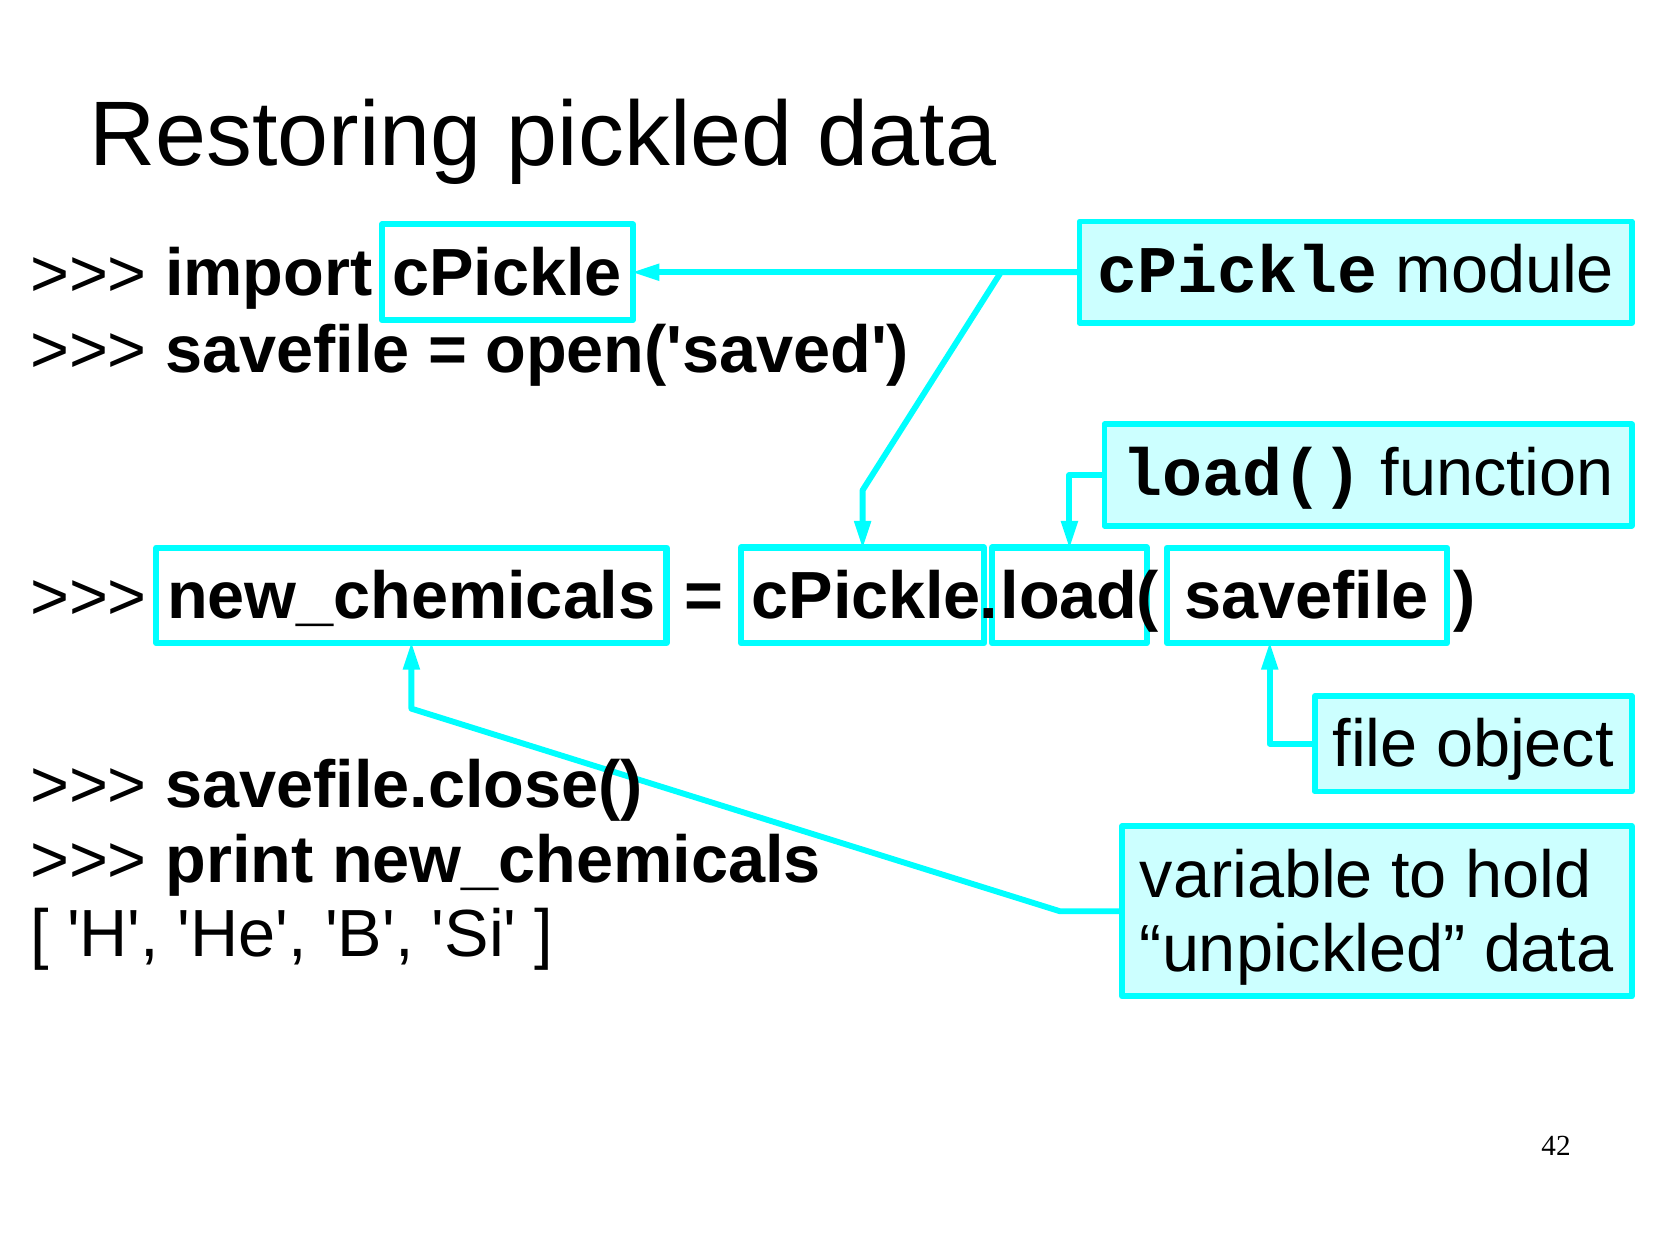

Restoring pickled data
cPickle module
cPickle
import
>>>
>>> savefile = open('saved')
load() function
cPickle
.
load
(
)
new_chemicals
=
savefile
>>>
file object
>>> savefile.close()
>>> print new_chemicals
[ 'H', 'He', 'B', 'Si' ]
variable to hold
“unpickled” data
42